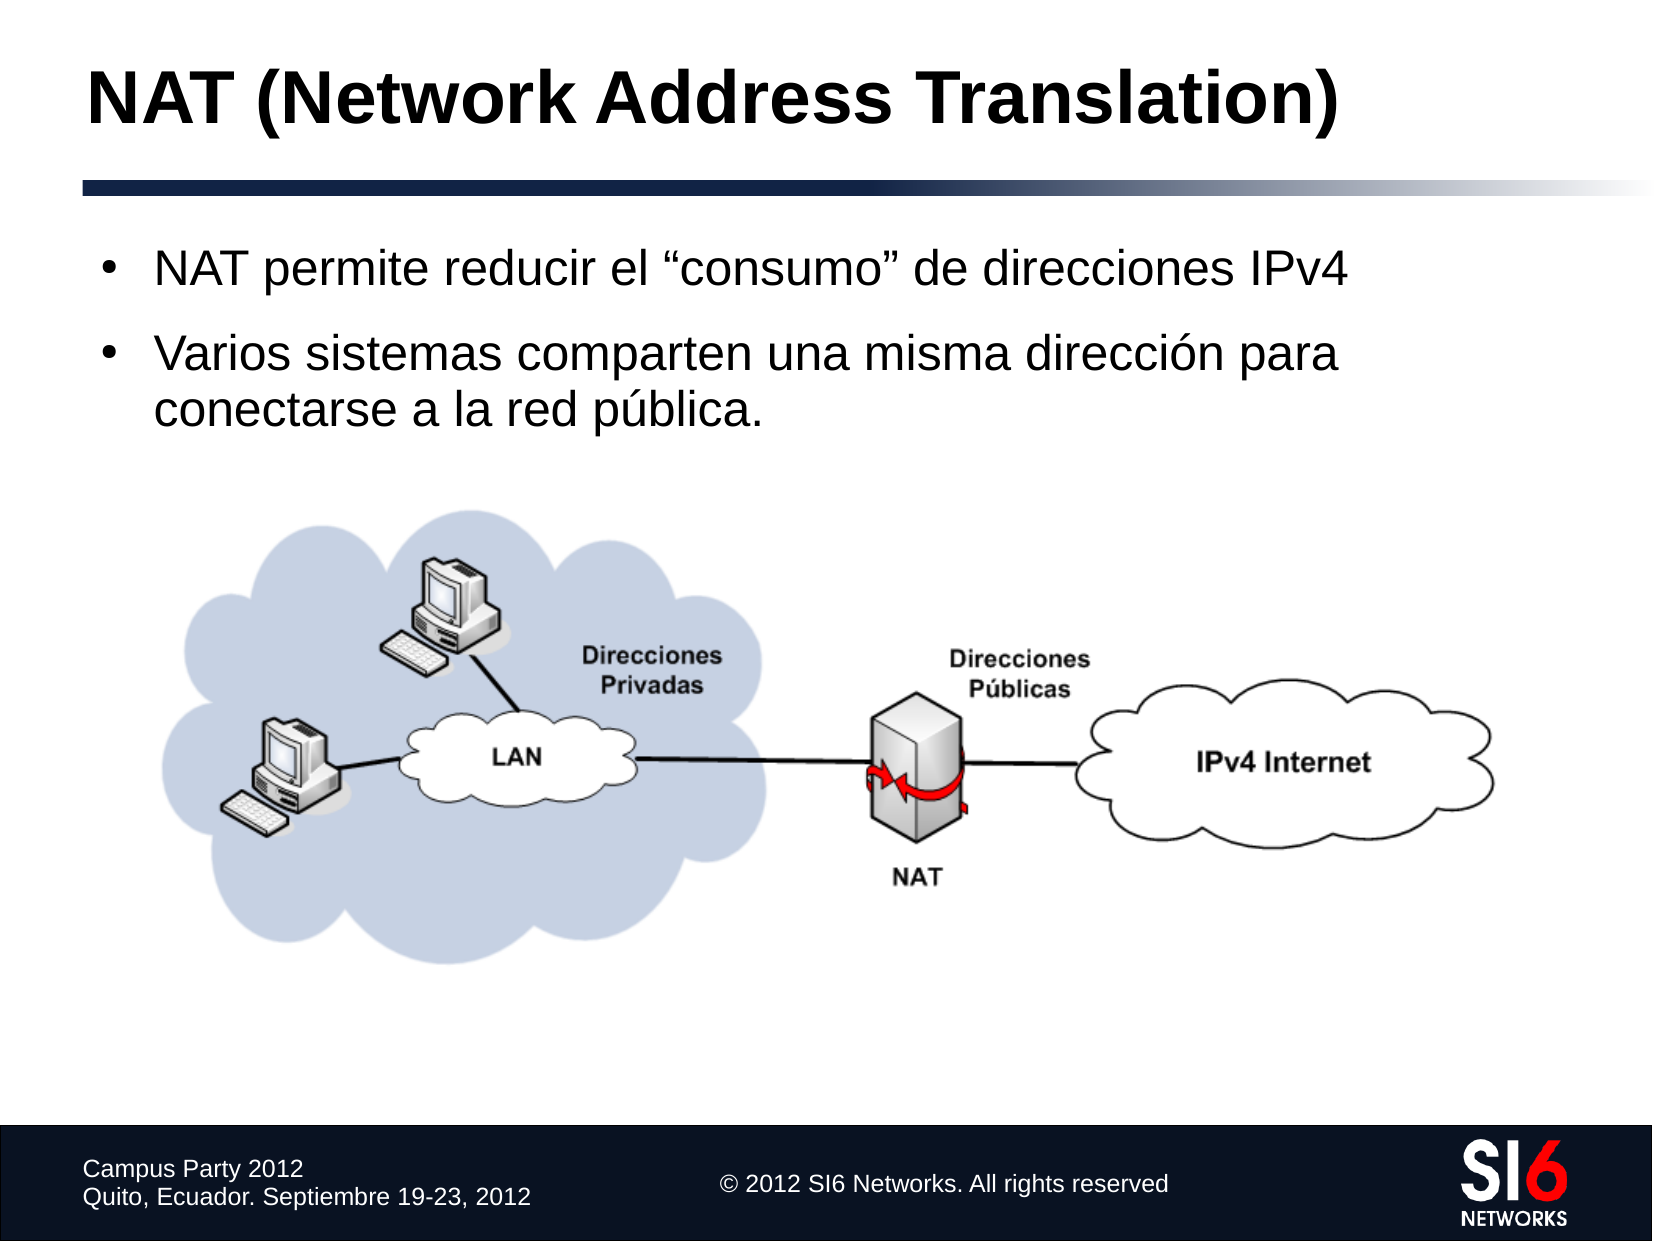

# NAT (Network Address Translation)
NAT permite reducir el “consumo” de direcciones IPv4
Varios sistemas comparten una misma dirección para conectarse a la red pública.
Congreso de Seguridad en Computo 2011